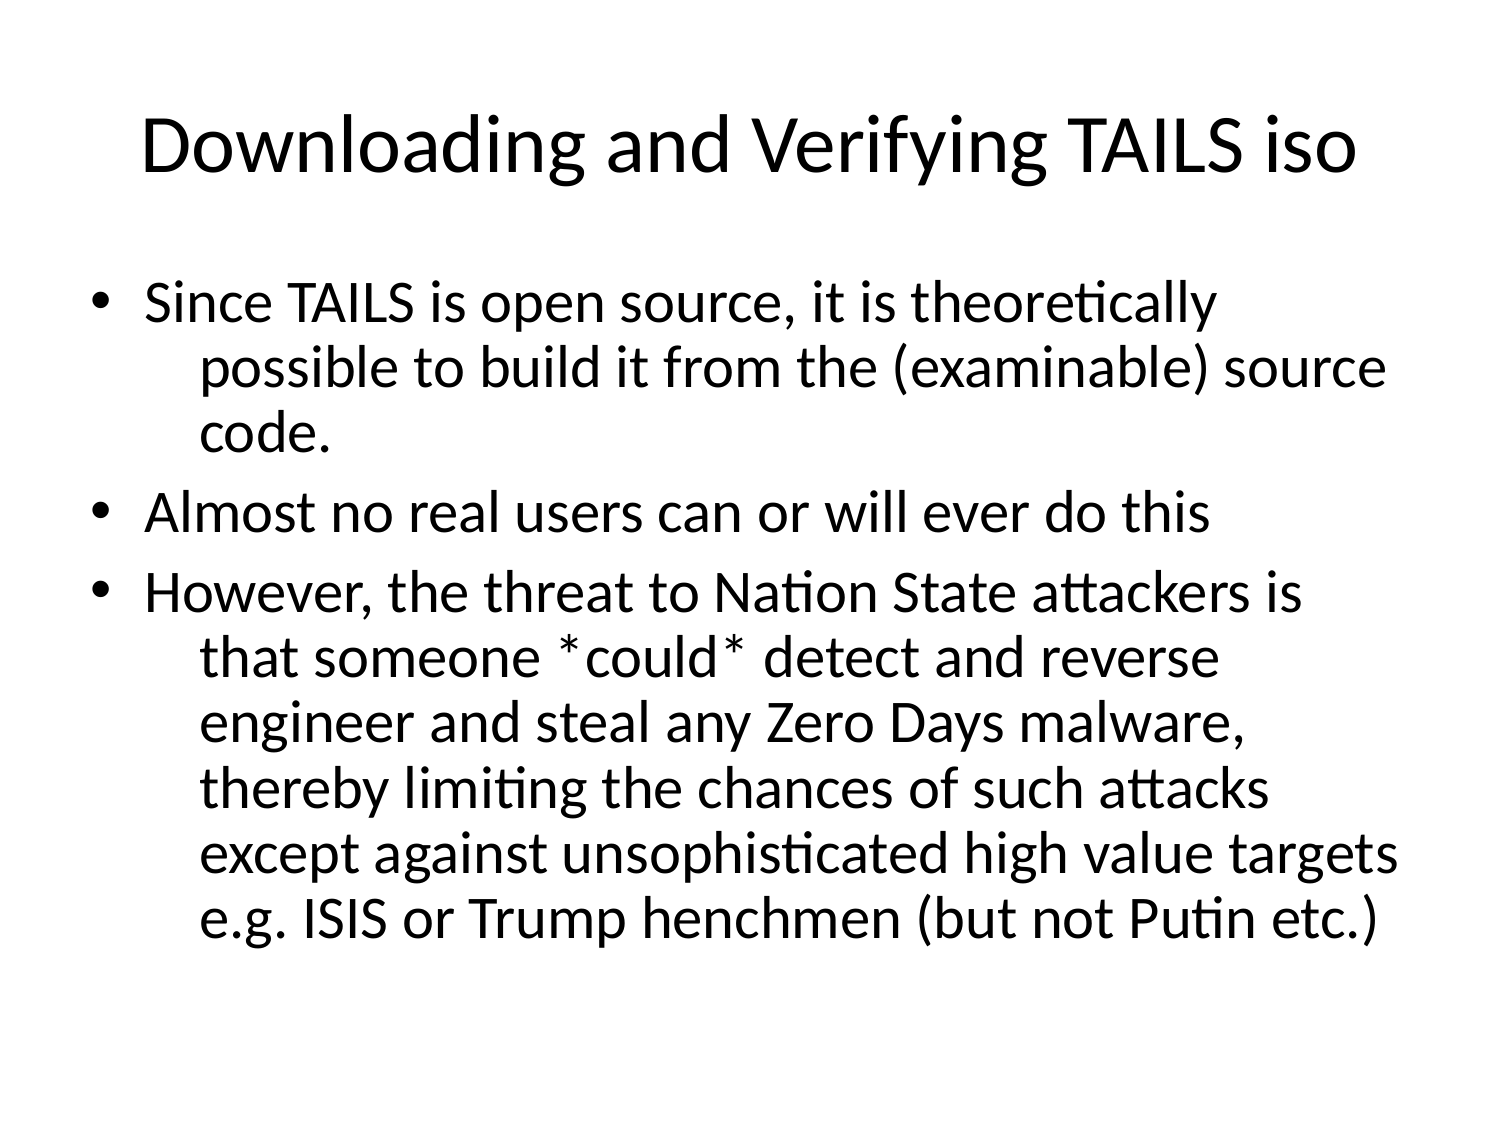

# Downloading and Verifying TAILS iso
Since TAILS is open source, it is theoretically possible to build it from the (examinable) source code.
Almost no real users can or will ever do this
However, the threat to Nation State attackers is that someone *could* detect and reverse engineer and steal any Zero Days malware, thereby limiting the chances of such attacks except against unsophisticated high value targets e.g. ISIS or Trump henchmen (but not Putin etc.)